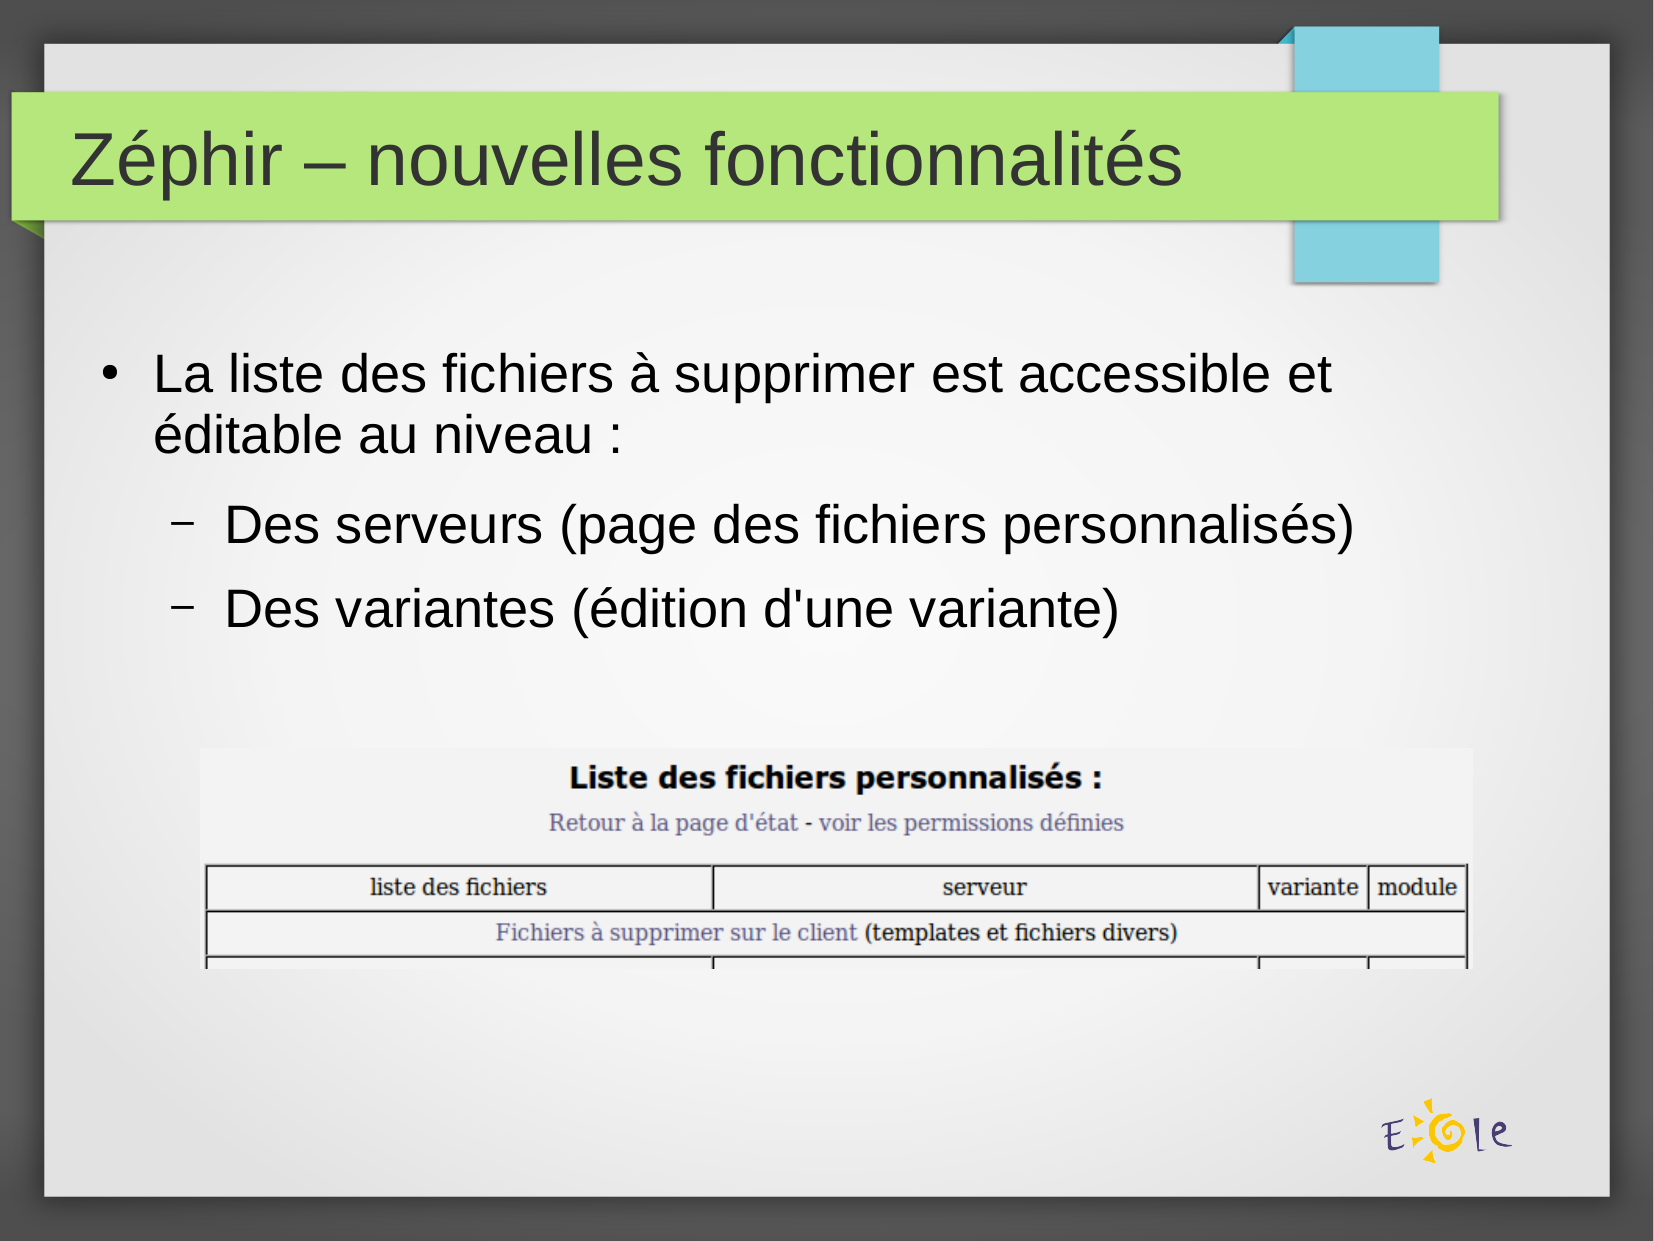

# Zéphir – nouvelles fonctionnalités
La liste des fichiers à supprimer est accessible et éditable au niveau :
Des serveurs (page des fichiers personnalisés)
Des variantes (édition d'une variante)